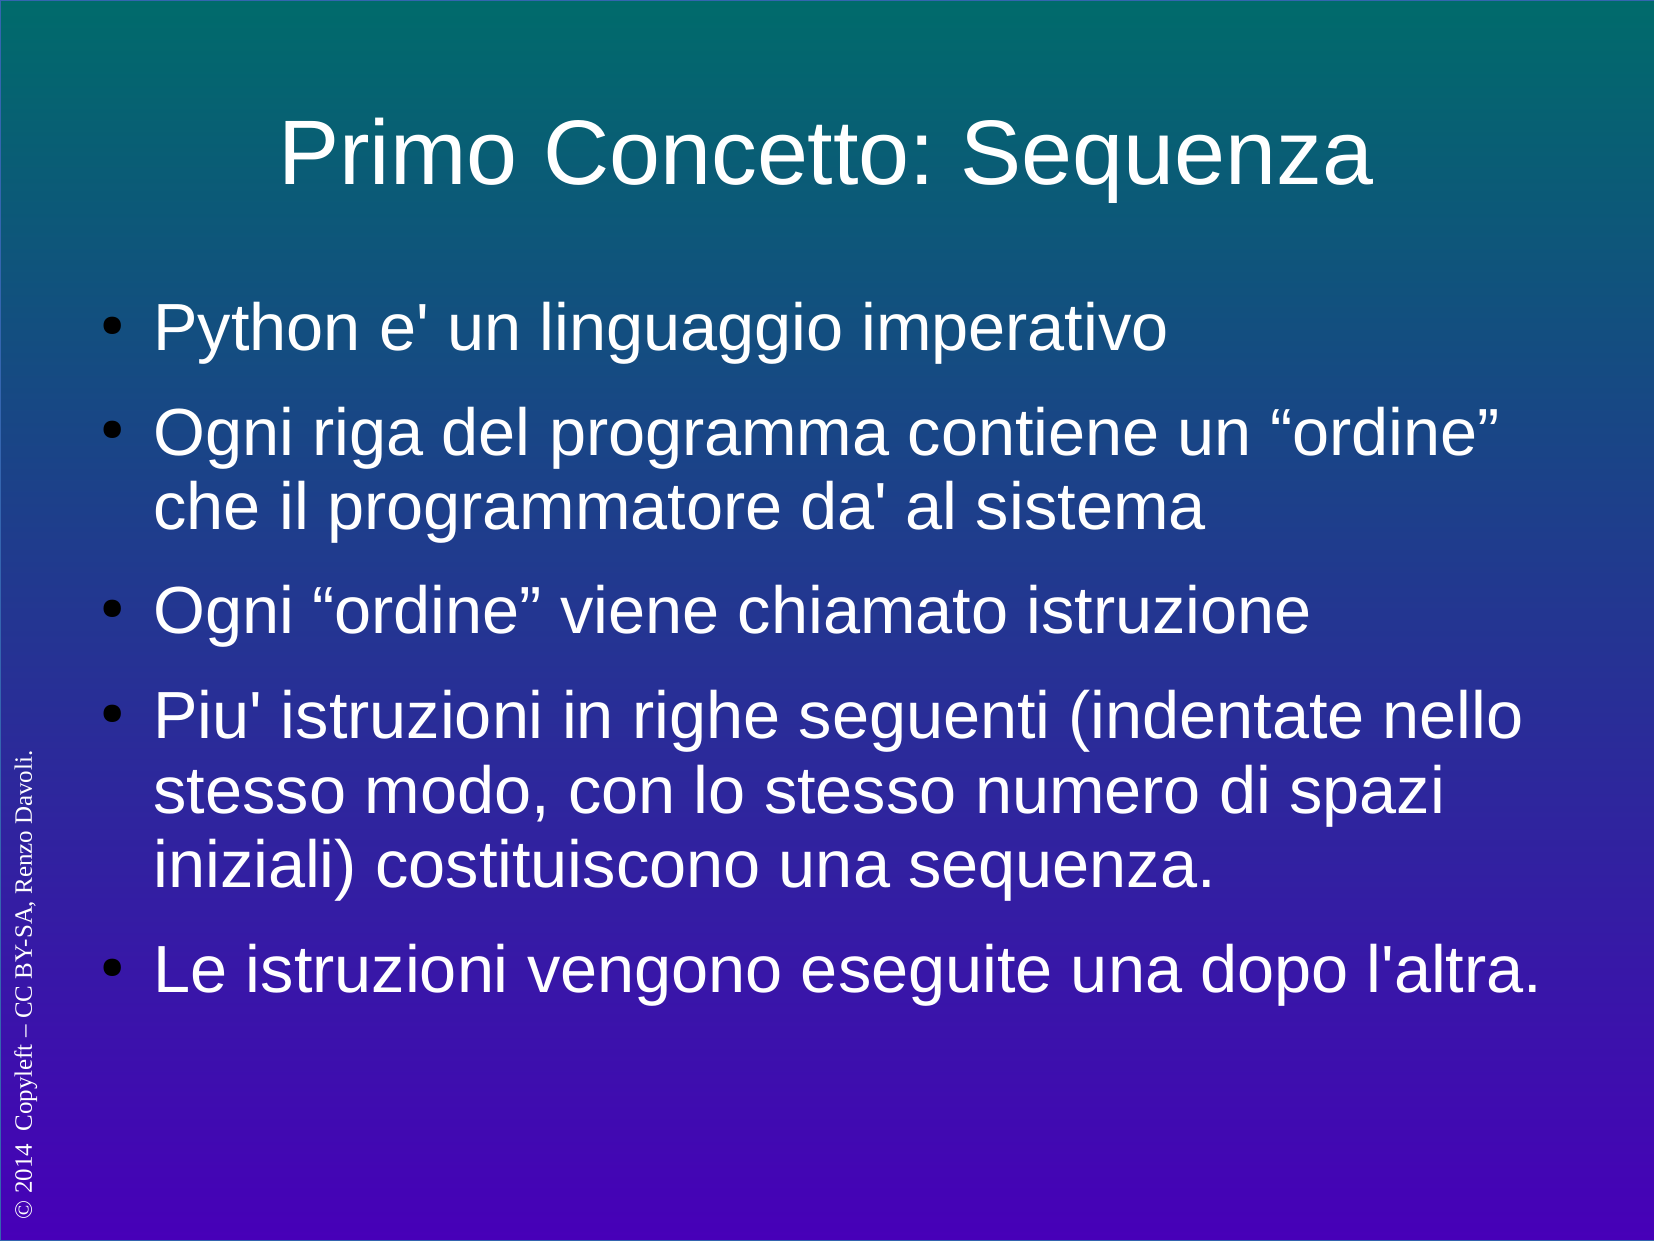

# Primo Concetto: Sequenza
Python e' un linguaggio imperativo
Ogni riga del programma contiene un “ordine” che il programmatore da' al sistema
Ogni “ordine” viene chiamato istruzione
Piu' istruzioni in righe seguenti (indentate nello stesso modo, con lo stesso numero di spazi iniziali) costituiscono una sequenza.
Le istruzioni vengono eseguite una dopo l'altra.